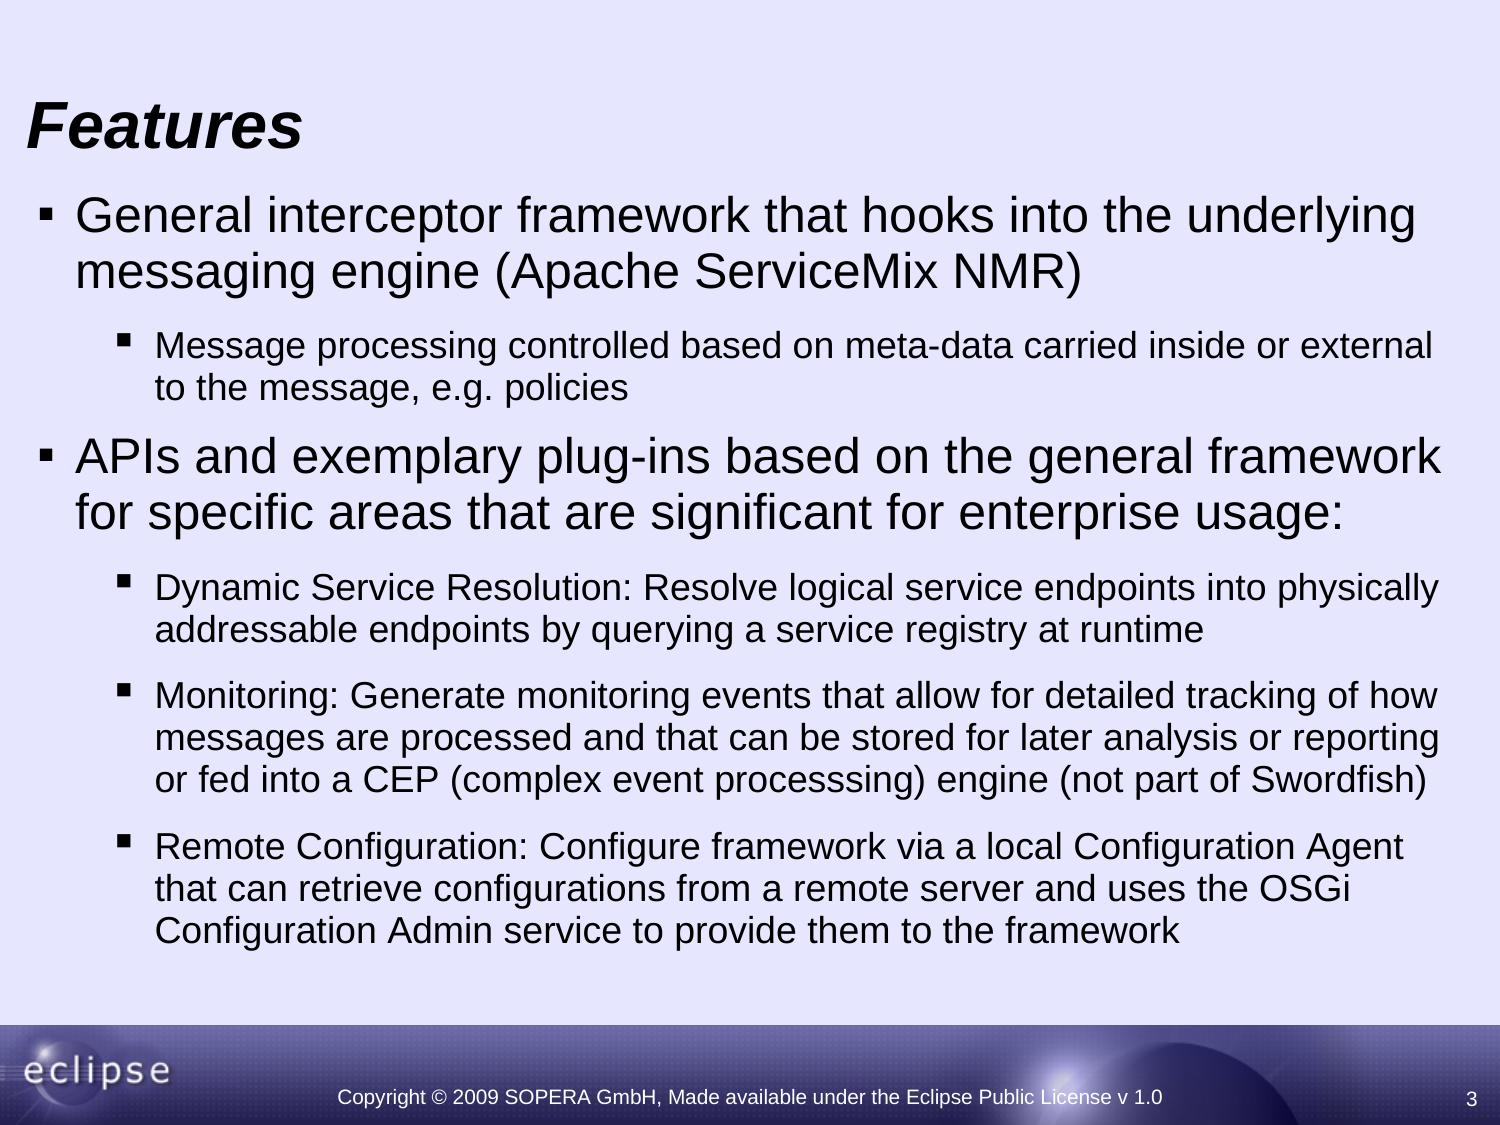

# Features
General interceptor framework that hooks into the underlying messaging engine (Apache ServiceMix NMR)
Message processing controlled based on meta-data carried inside or external to the message, e.g. policies
APIs and exemplary plug-ins based on the general framework for specific areas that are significant for enterprise usage:
Dynamic Service Resolution: Resolve logical service endpoints into physically addressable endpoints by querying a service registry at runtime
Monitoring: Generate monitoring events that allow for detailed tracking of how messages are processed and that can be stored for later analysis or reporting or fed into a CEP (complex event processsing) engine (not part of Swordfish)
Remote Configuration: Configure framework via a local Configuration Agent that can retrieve configurations from a remote server and uses the OSGi Configuration Admin service to provide them to the framework